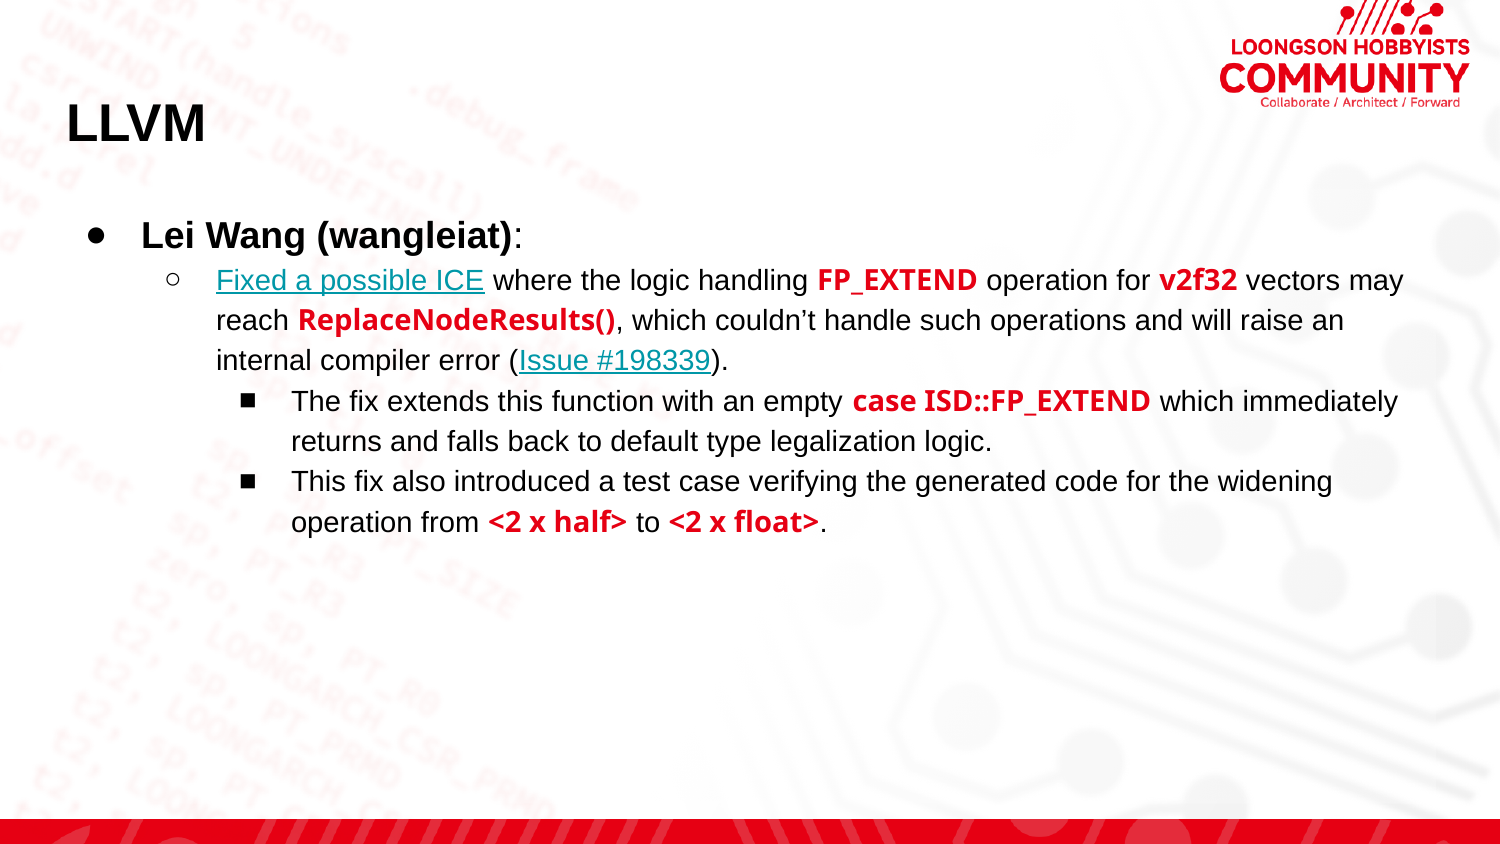

# LLVM
Lei Wang (wangleiat):
Fixed a possible ICE where the logic handling FP_EXTEND operation for v2f32 vectors may reach ReplaceNodeResults(), which couldn’t handle such operations and will raise an internal compiler error (Issue #198339).
The fix extends this function with an empty case ISD::FP_EXTEND which immediately returns and falls back to default type legalization logic.
This fix also introduced a test case verifying the generated code for the widening operation from <2 x half> to <2 x float>.